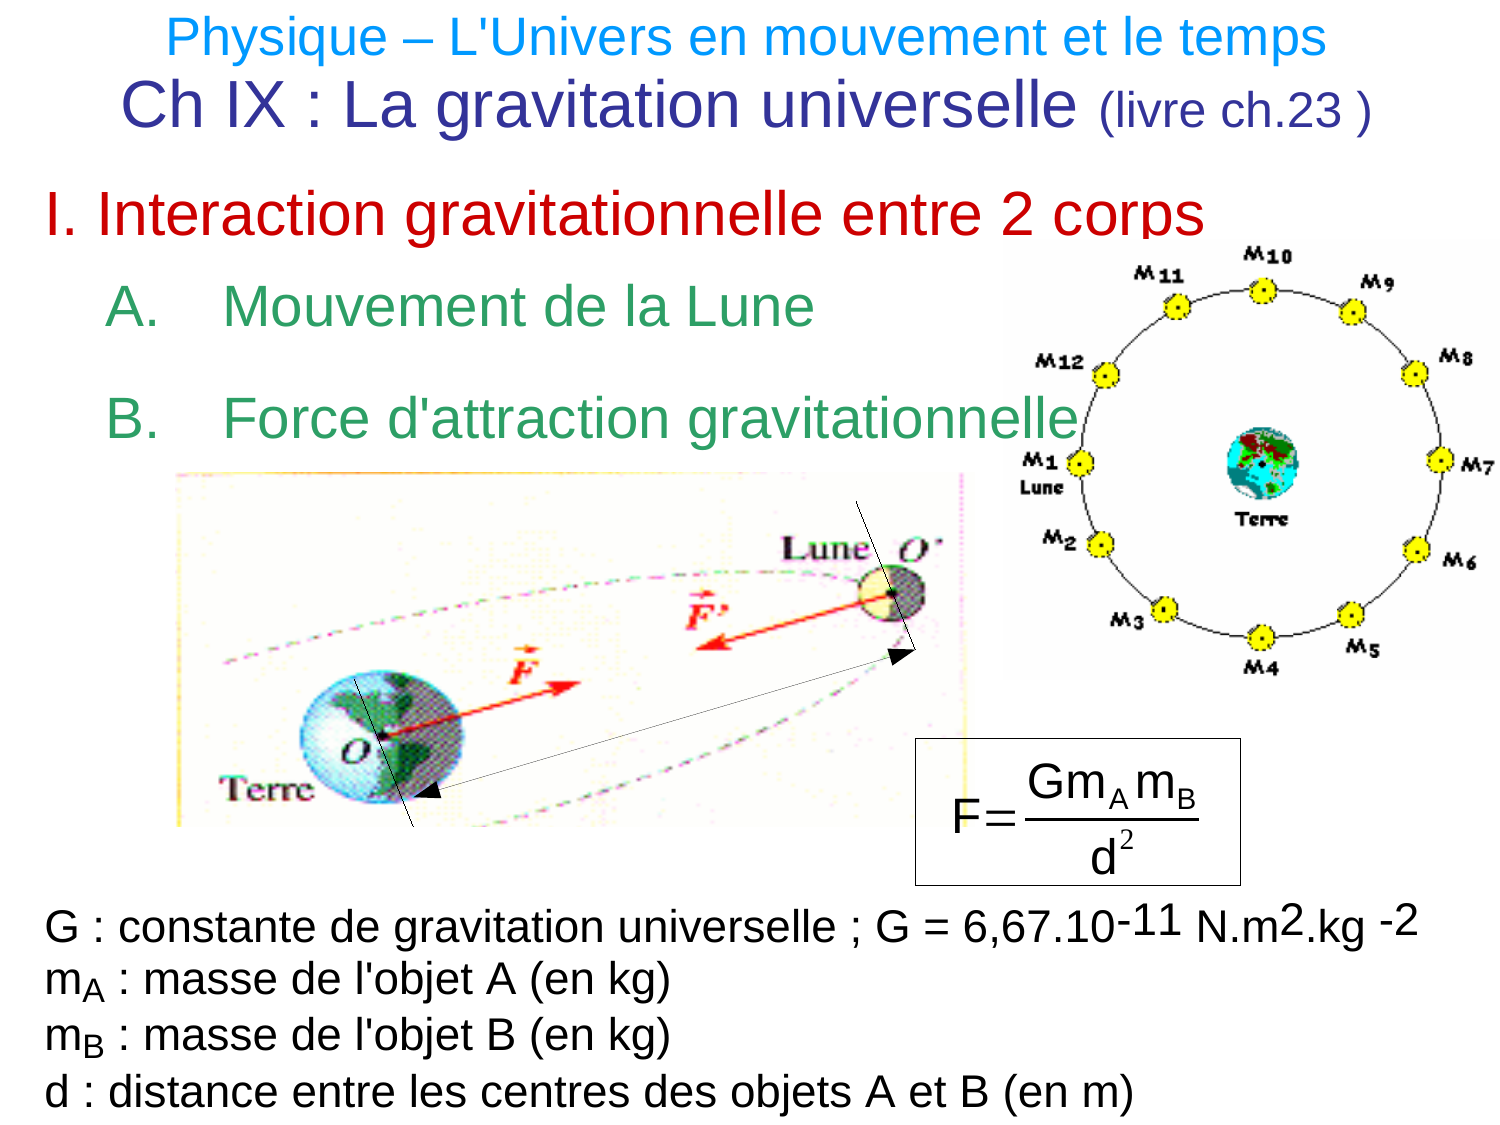

# Physique – L'Univers en mouvement et le temps Ch IX : La gravitation universelle (livre ch.23 )
I. Interaction gravitationnelle entre 2 corps
A.	Mouvement de la Lune
B.	Force d'attraction gravitationnelle
G : constante de gravitation universelle ; G = 6,67.10-11 N.m2.kg -2
mA : masse de l'objet A (en kg)
mB : masse de l'objet B (en kg)
d : distance entre les centres des objets A et B (en m)